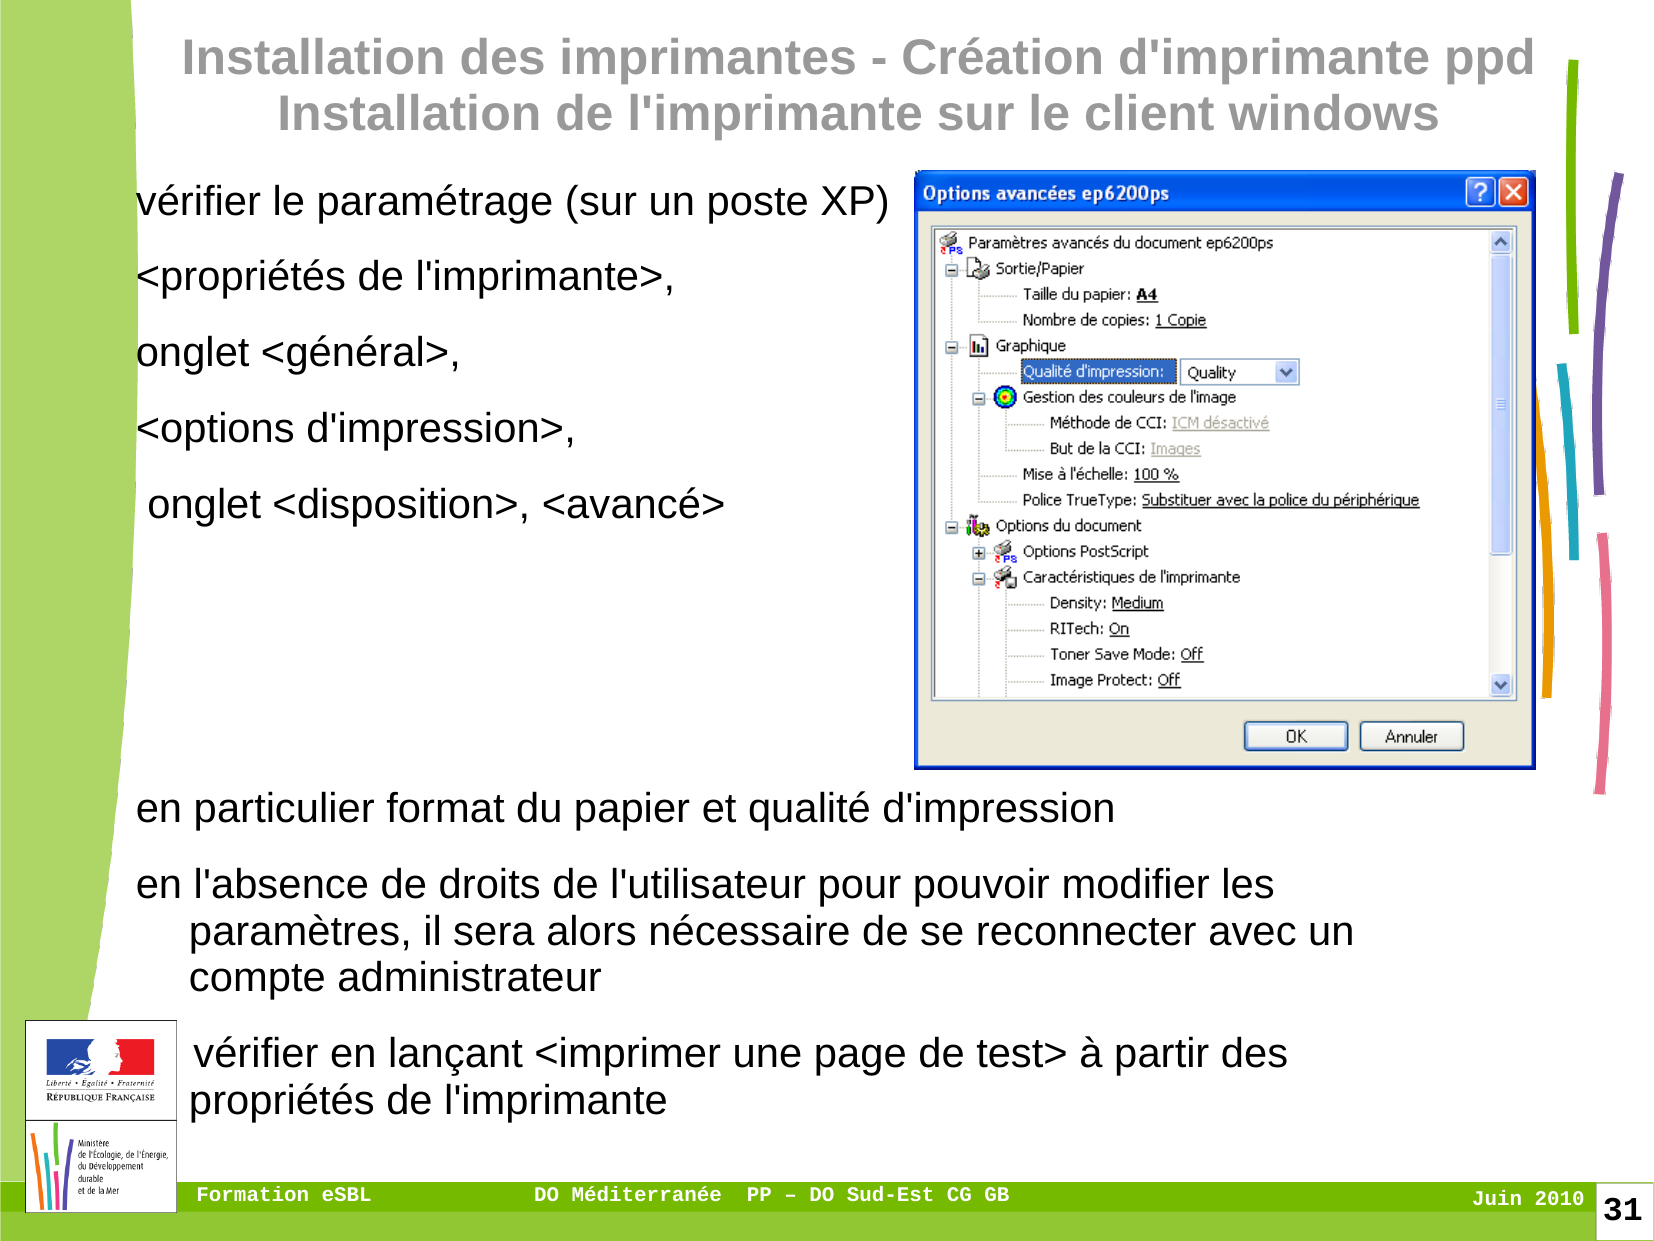

# Installation des imprimantes - Création d'imprimante ppd Installation de l'imprimante sur le client windows
vérifier le paramétrage (sur un poste XP)
<propriétés de l'imprimante>,
onglet <général>,
<options d'impression>,
 onglet <disposition>, <avancé>
en particulier format du papier et qualité d'impression
en l'absence de droits de l'utilisateur pour pouvoir modifier les paramètres, il sera alors nécessaire de se reconnecter avec un compte administrateur
 vérifier en lançant <imprimer une page de test> à partir des propriétés de l'imprimante
31